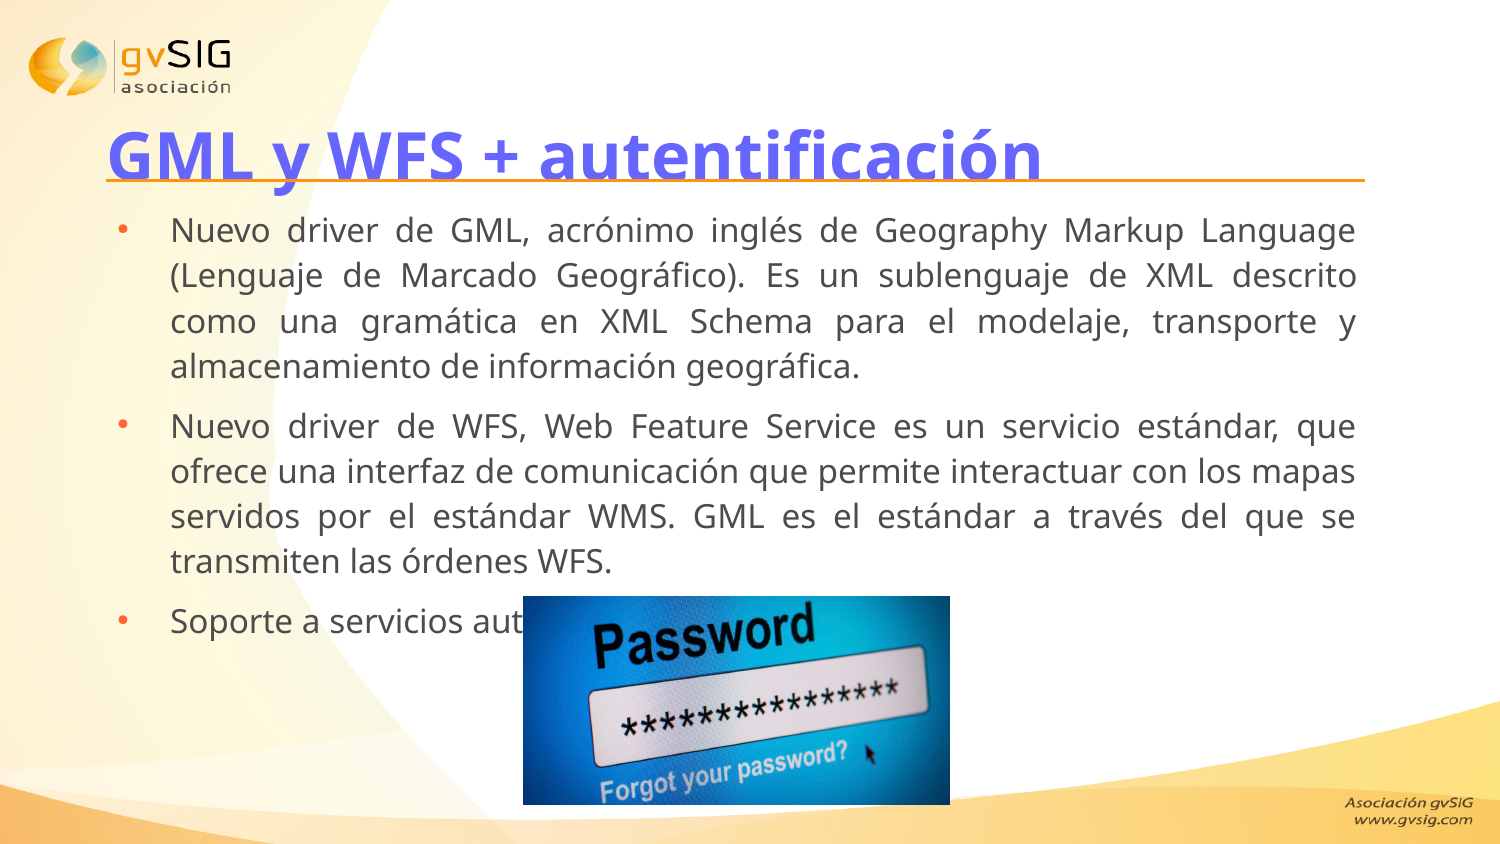

# GML y WFS + autentificación
Nuevo driver de GML, acrónimo inglés de Geography Markup Language (Lenguaje de Marcado Geográfico).​ Es un sublenguaje de XML descrito como una gramática en XML Schema para el modelaje, transporte y almacenamiento de información geográfica.
Nuevo driver de WFS, Web Feature Service es un servicio estándar, que ofrece una interfaz de comunicación que permite interactuar con los mapas servidos por el estándar WMS. GML es el estándar a través del que se transmiten las órdenes WFS.
Soporte a servicios autenticados